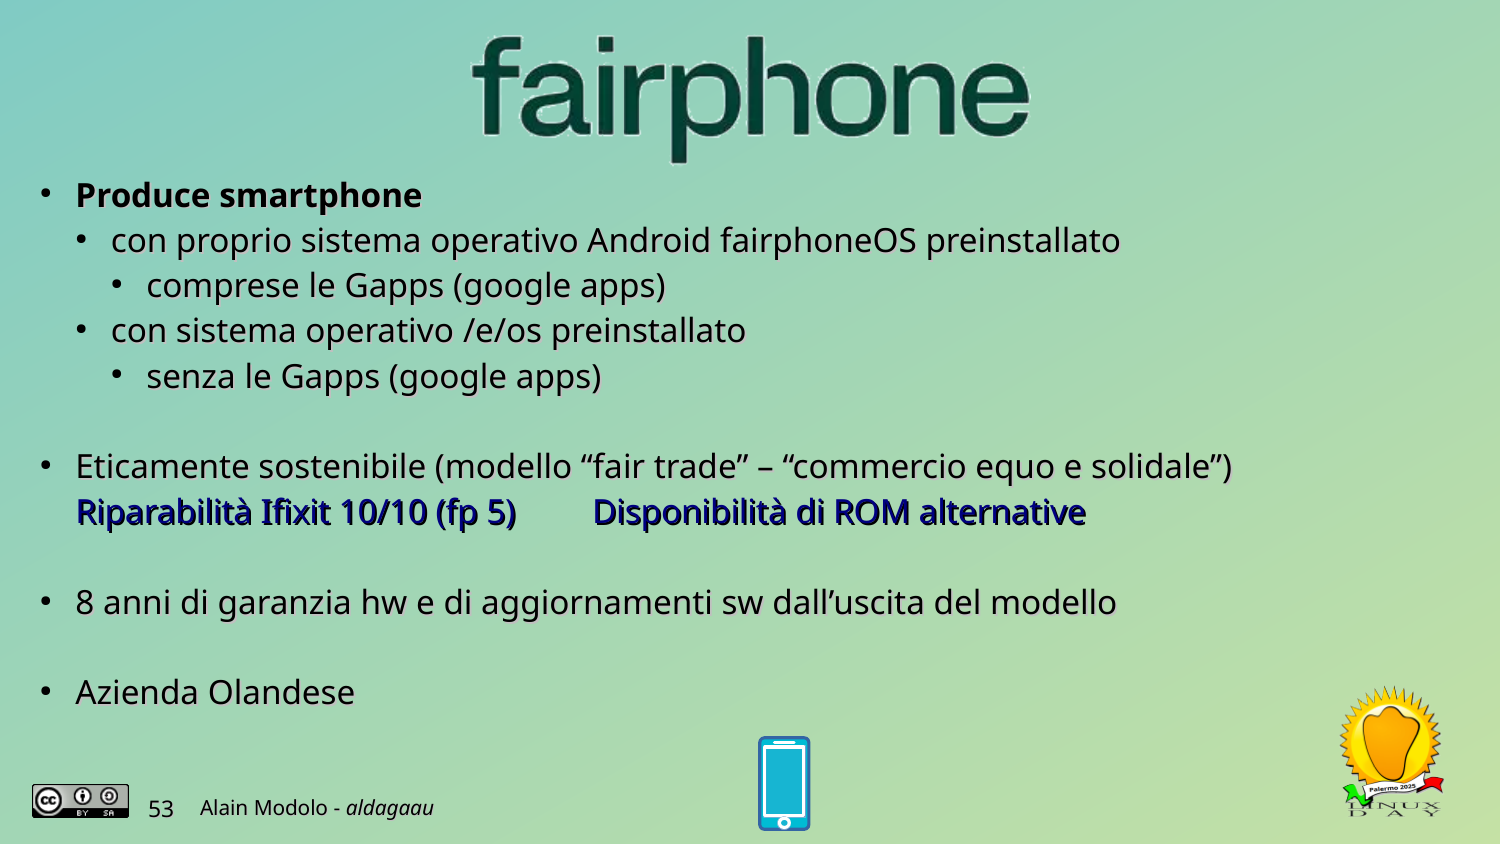

Produce smartphone
con proprio sistema operativo Android fairphoneOS preinstallato
comprese le Gapps (google apps)
con sistema operativo /e/os preinstallato
senza le Gapps (google apps)
Eticamente sostenibile (modello “fair trade” – “commercio equo e solidale”)
Riparabilità Ifixit 10/10 (fp 5)		Disponibilità di ROM alternative
8 anni di garanzia hw e di aggiornamenti sw dall’uscita del modello
Azienda Olandese